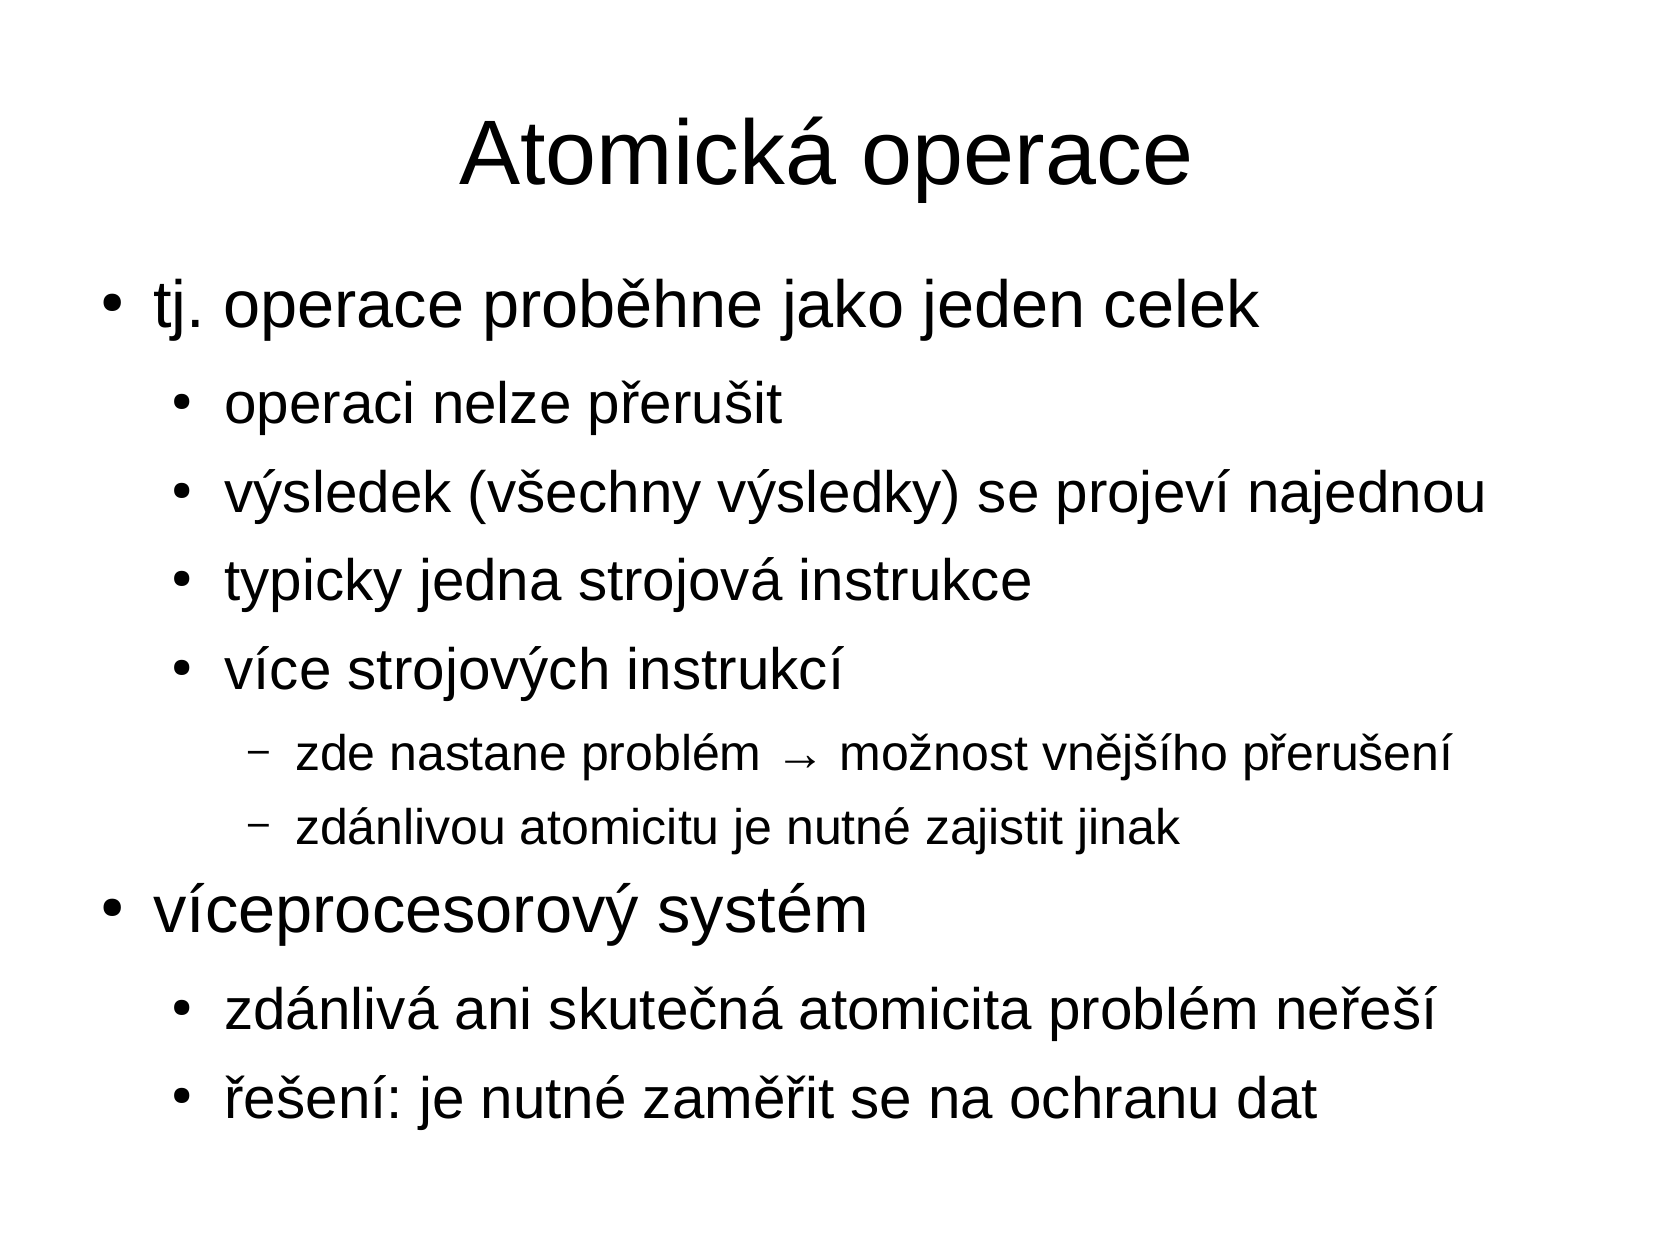

# Atomická operace
tj. operace proběhne jako jeden celek
operaci nelze přerušit
výsledek (všechny výsledky) se projeví najednou
typicky jedna strojová instrukce
více strojových instrukcí
zde nastane problém → možnost vnějšího přerušení
zdánlivou atomicitu je nutné zajistit jinak
víceprocesorový systém
zdánlivá ani skutečná atomicita problém neřeší
řešení: je nutné zaměřit se na ochranu dat